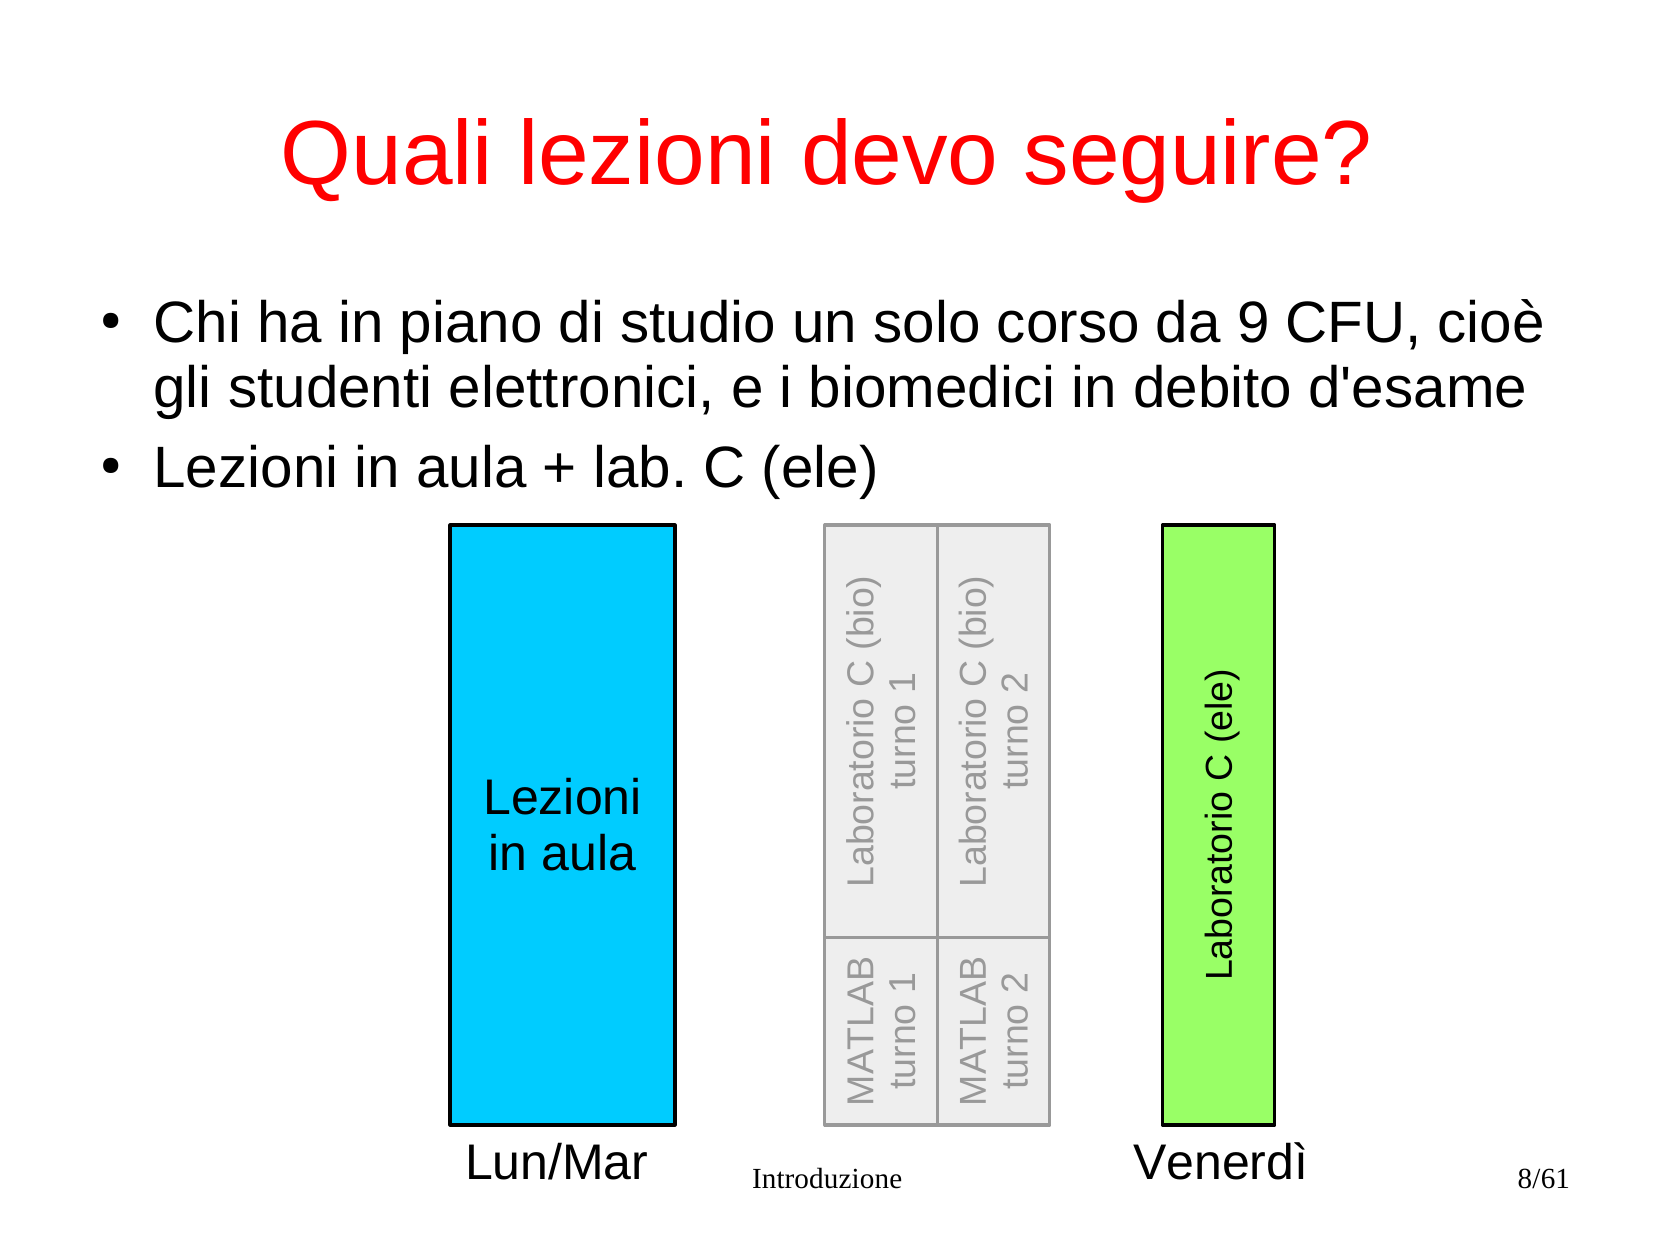

# Quali lezioni devo seguire?
Chi ha in piano di studio un solo corso da 9 CFU, cioè gli studenti elettronici, e i biomedici in debito d'esame
Lezioni in aula + lab. C (ele)
Lezioni
in aula
Laboratorio C (bio)
turno 1
Laboratorio C (bio)
turno 2
Laboratorio C (ele)
MATLAB
turno 1
MATLAB
turno 2
Lun/Mar
Venerdì
Introduzione
8